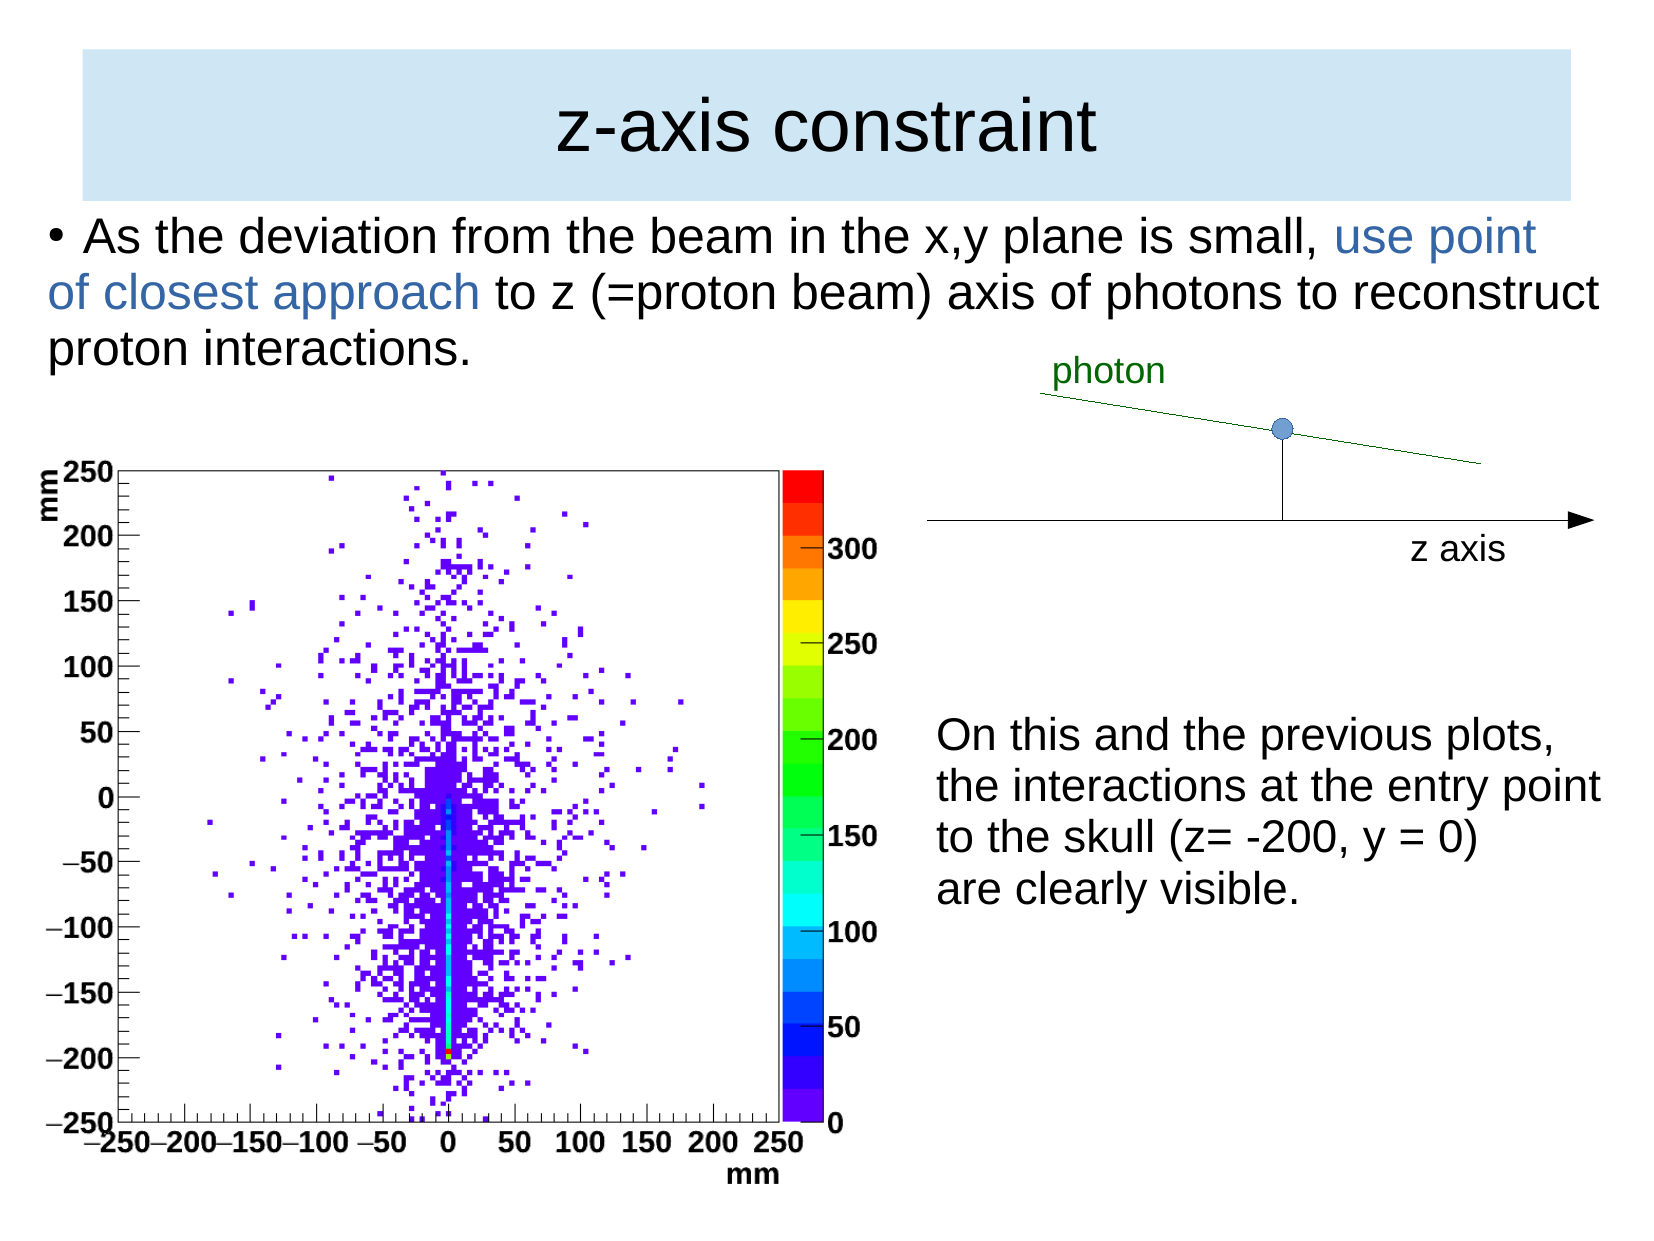

# z-axis constraint
As the deviation from the beam in the x,y plane is small, use point
of closest approach to z (=proton beam) axis of photons to reconstruct
proton interactions.
photon
z axis
On this and the previous plots,
the interactions at the entry point
to the skull (z= -200, y = 0)
are clearly visible.